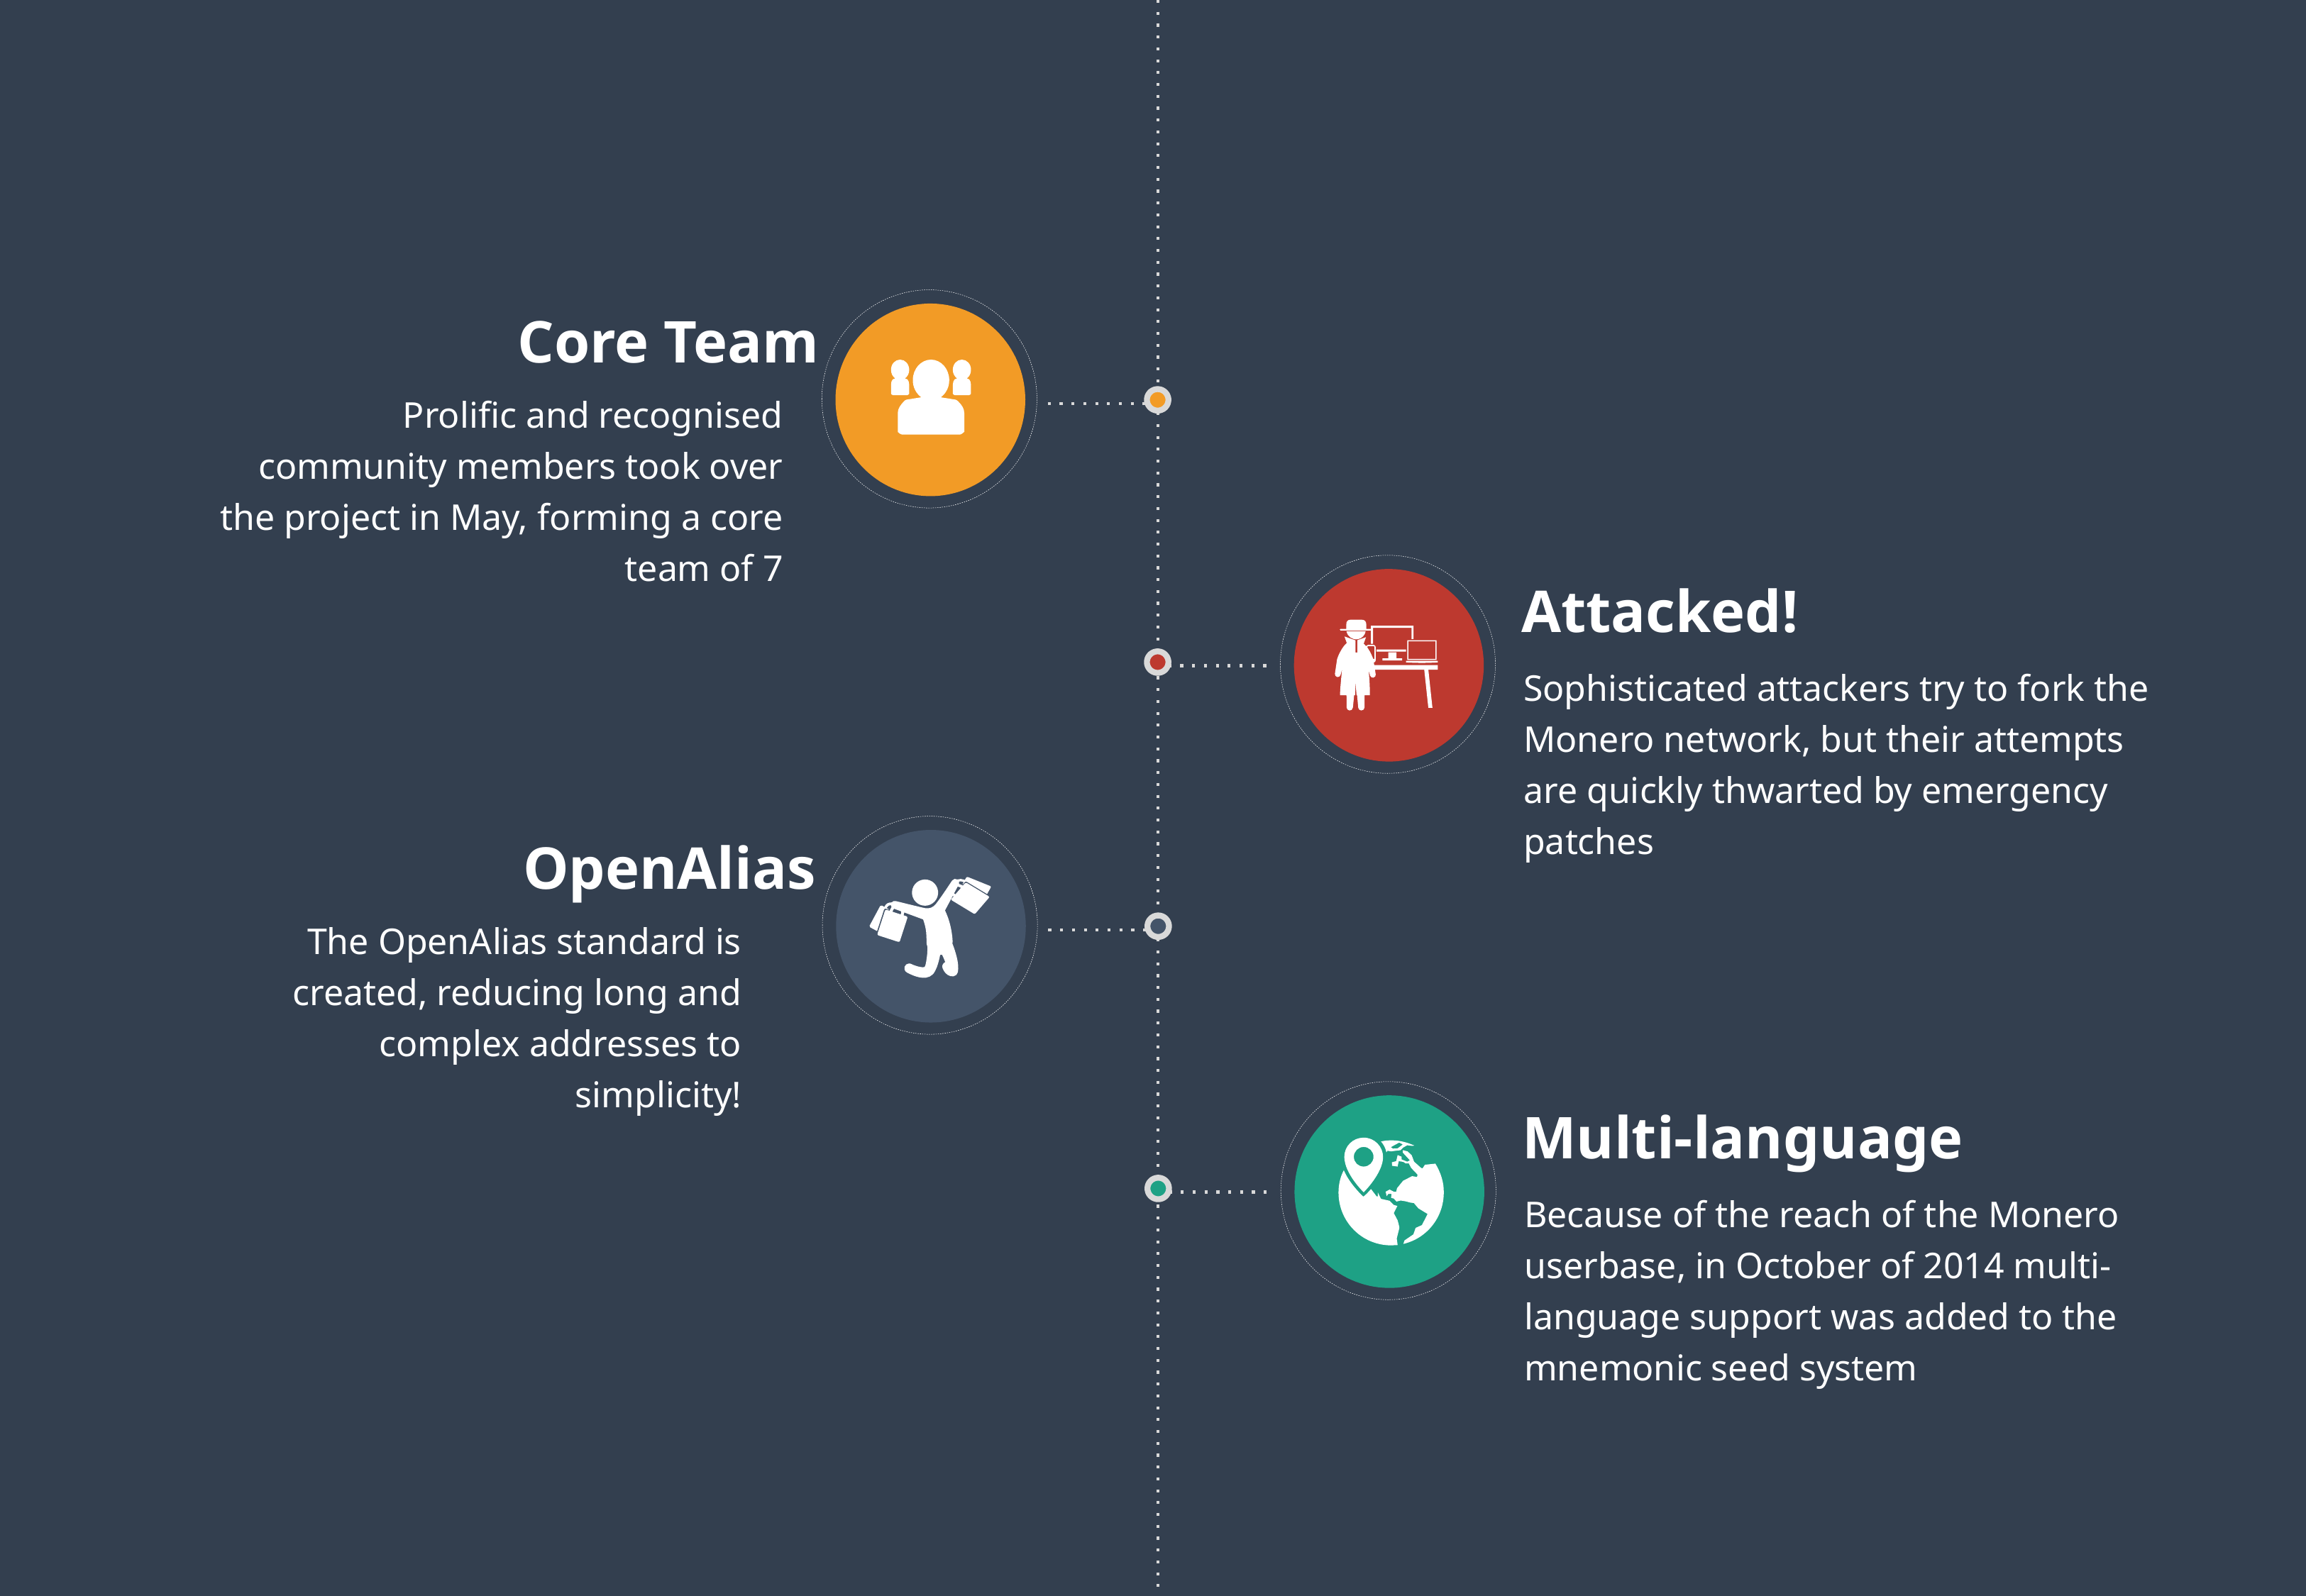

Core Team
Prolific and recognised community members took over the project in May, forming a core team of 7
Attacked!
Sophisticated attackers try to fork the Monero network, but their attempts are quickly thwarted by emergency patches
OpenAlias
The OpenAlias standard is created, reducing long and complex addresses to simplicity!
Multi-language
Because of the reach of the Monero userbase, in October of 2014 multi-language support was added to the mnemonic seed system